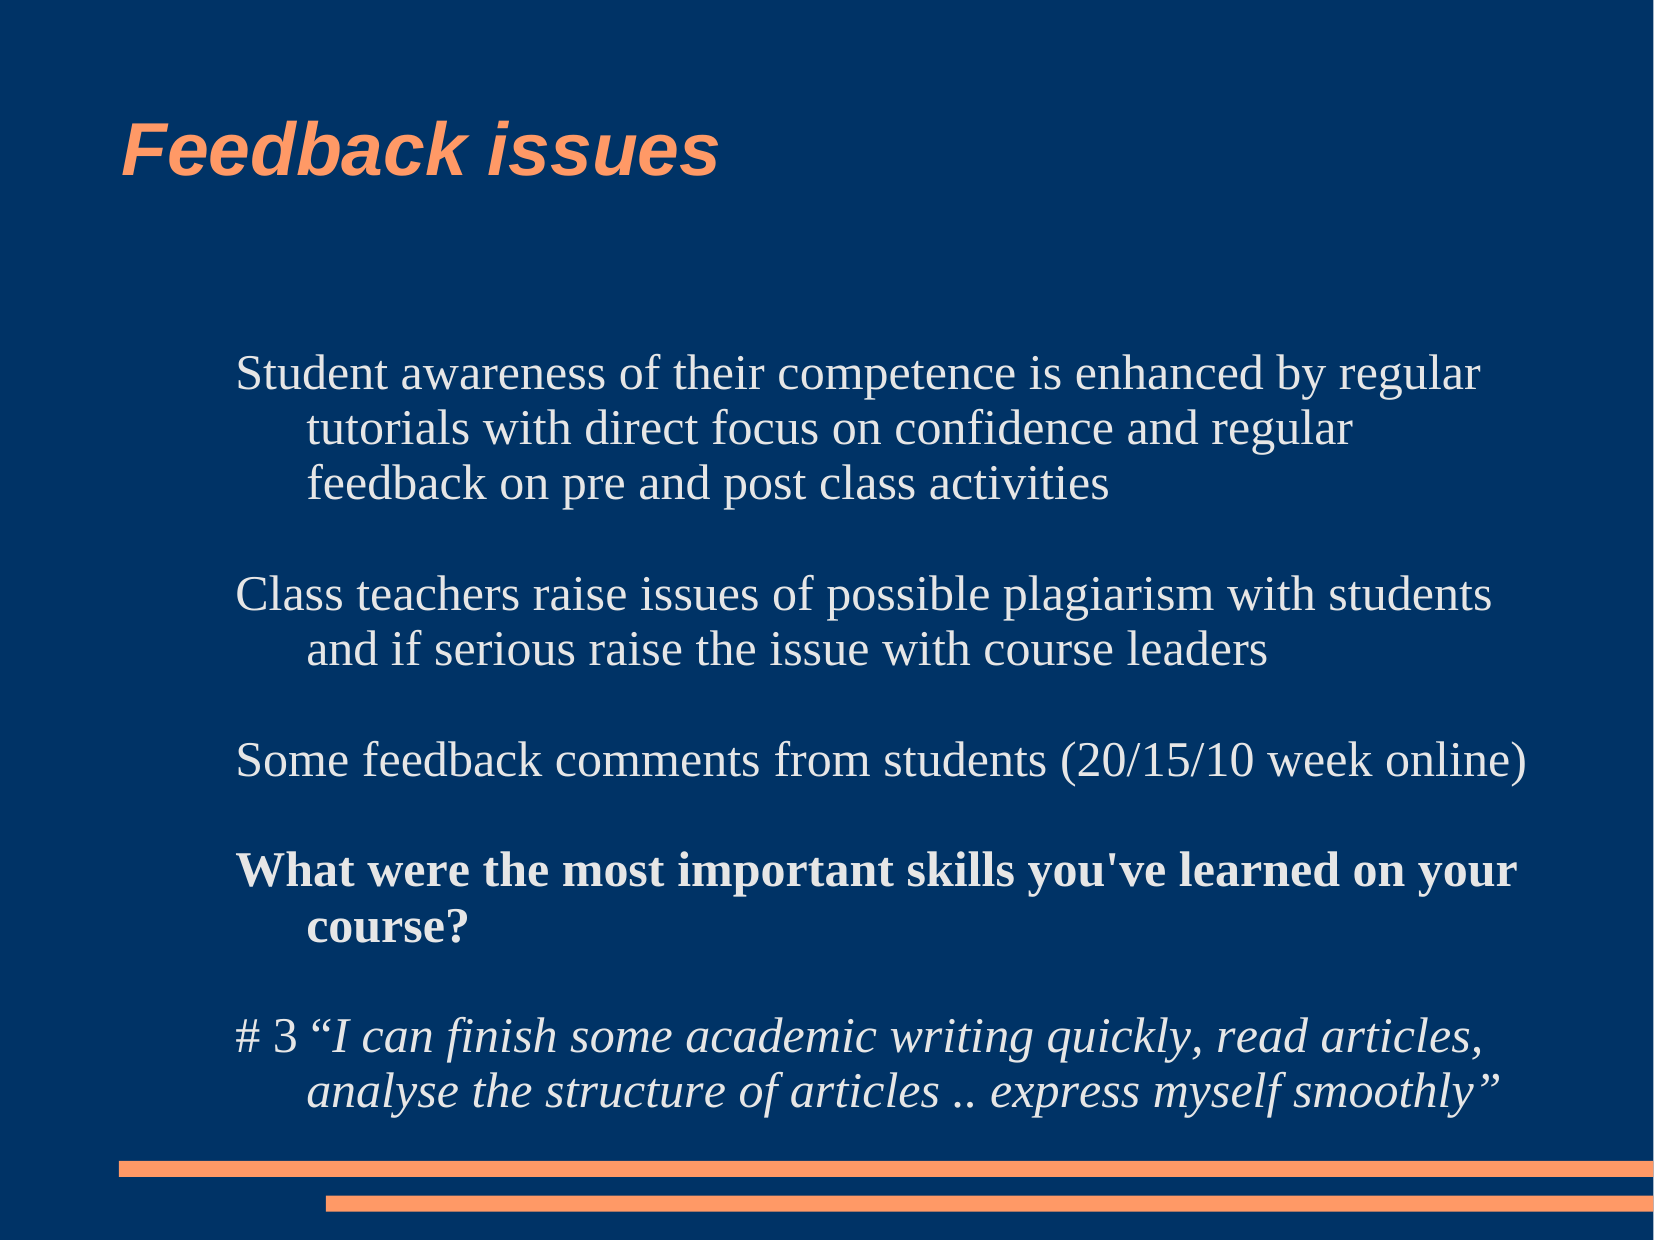

# Feedback issues
Student awareness of their competence is enhanced by regular tutorials with direct focus on confidence and regular feedback on pre and post class activities
Class teachers raise issues of possible plagiarism with students and if serious raise the issue with course leaders
Some feedback comments from students (20/15/10 week online)
What were the most important skills you've learned on your course?
# 3 “I can finish some academic writing quickly, read articles, analyse the structure of articles .. express myself smoothly”